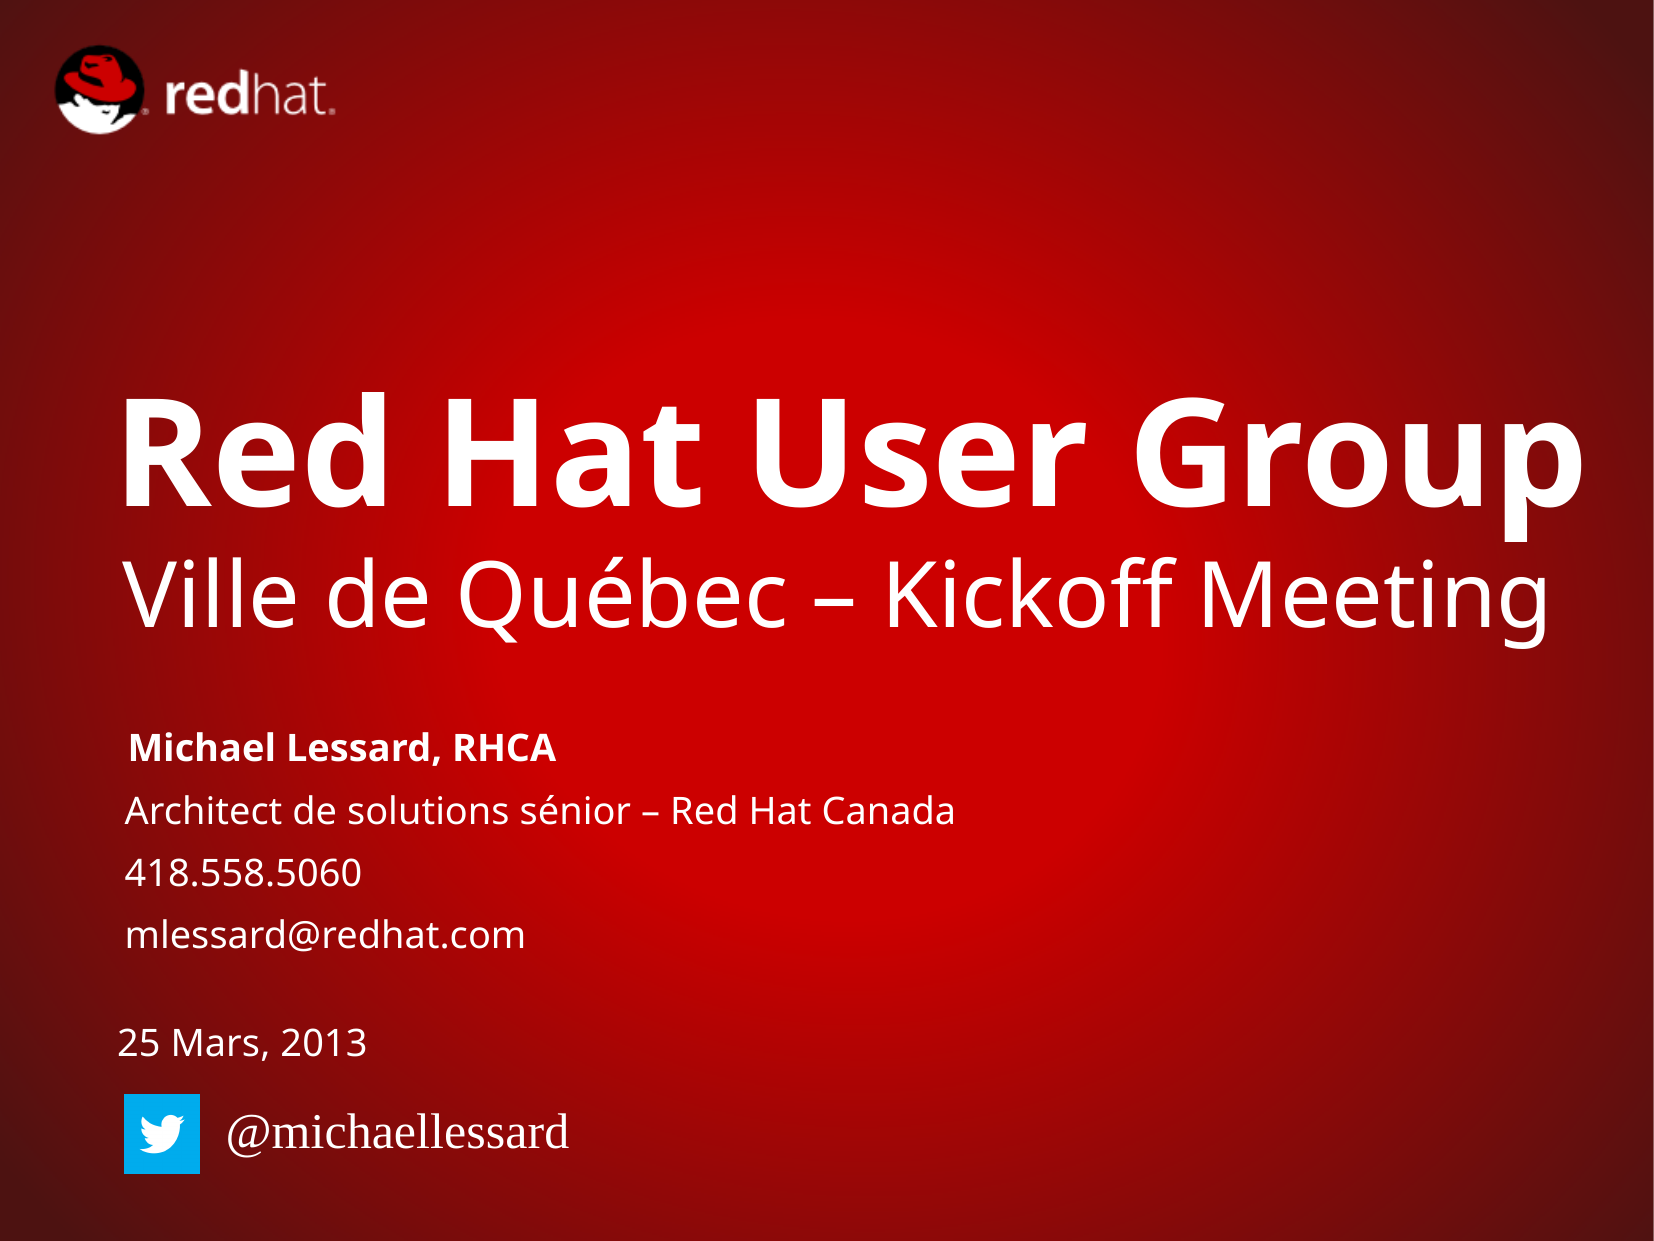

# Red Hat User Group
Ville de Québec – Kickoff Meeting
Michael Lessard, RHCA
 Architect de solutions sénior – Red Hat Canada
 418.558.5060
 mlessard@redhat.com
 25 Mars, 2013
@michaellessard